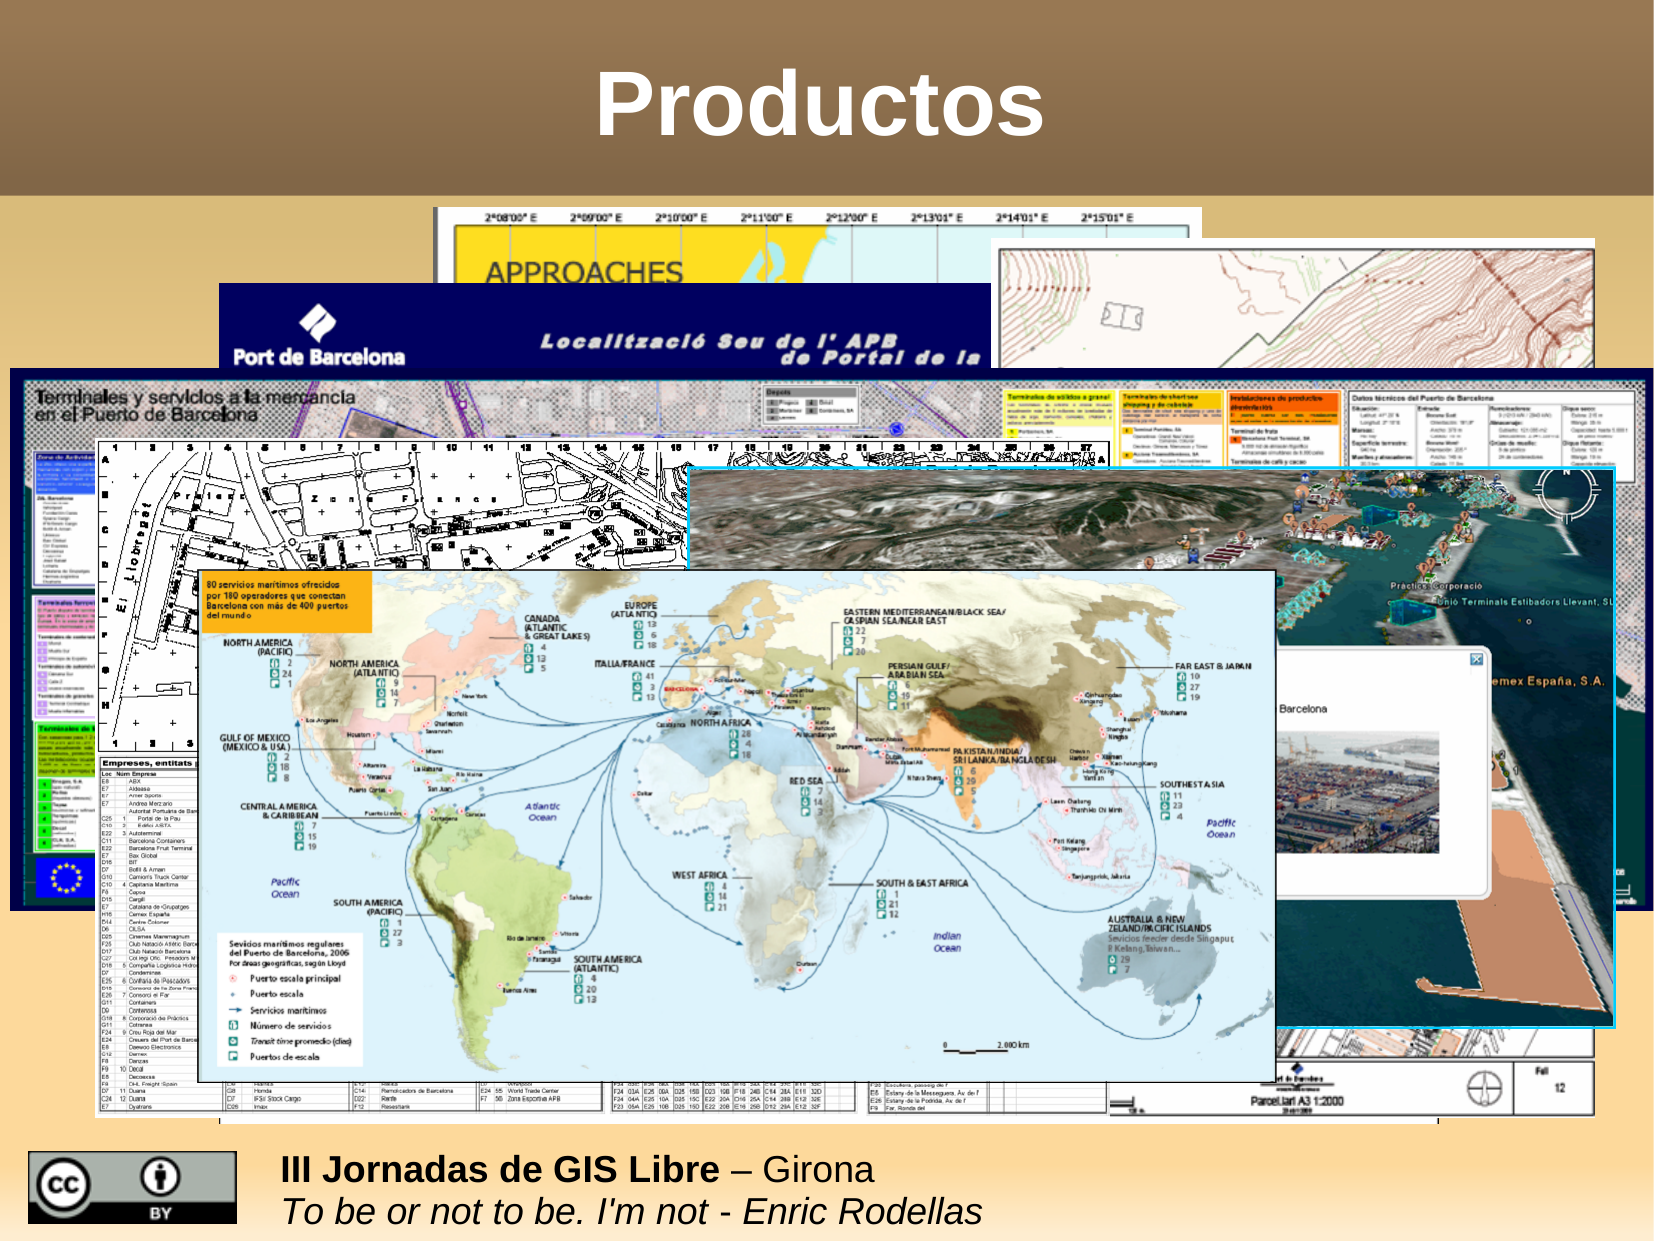

# Productos
III Jornadas de GIS Libre – Girona
To be or not to be. I'm not - Enric Rodellas